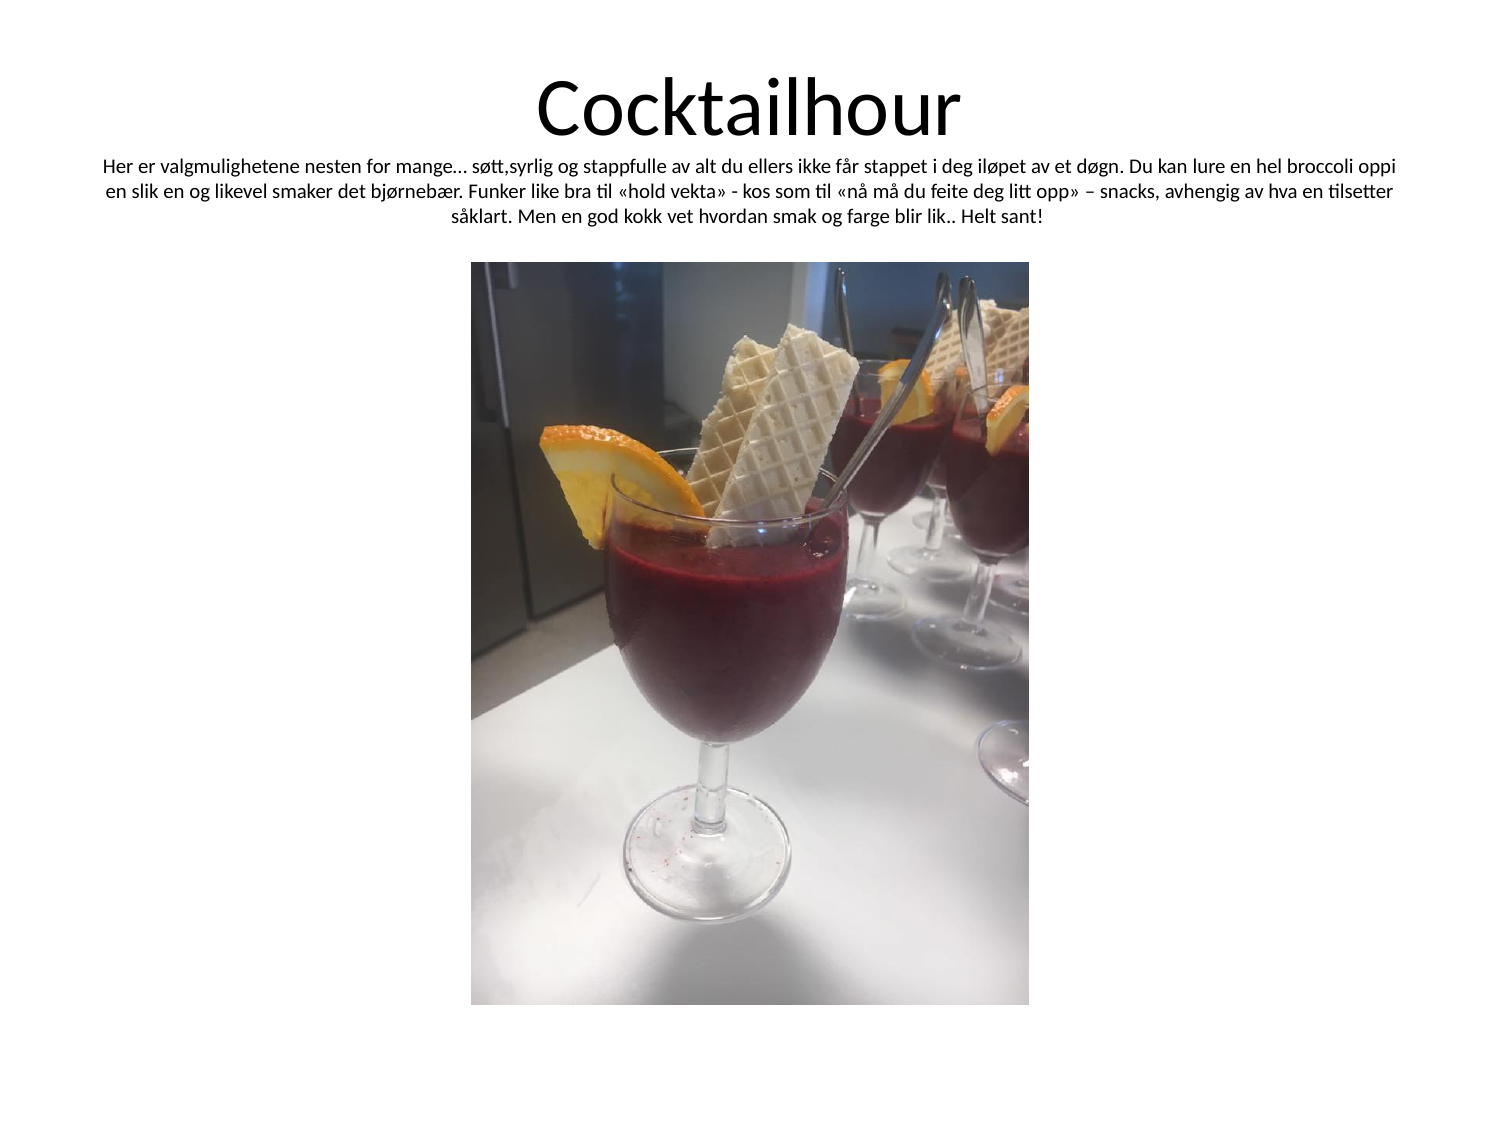

# Cocktailhour Her er valgmulighetene nesten for mange… søtt,syrlig og stappfulle av alt du ellers ikke får stappet i deg iløpet av et døgn. Du kan lure en hel broccoli oppi en slik en og likevel smaker det bjørnebær. Funker like bra til «hold vekta» - kos som til «nå må du feite deg litt opp» – snacks, avhengig av hva en tilsetter såklart. Men en god kokk vet hvordan smak og farge blir lik.. Helt sant!